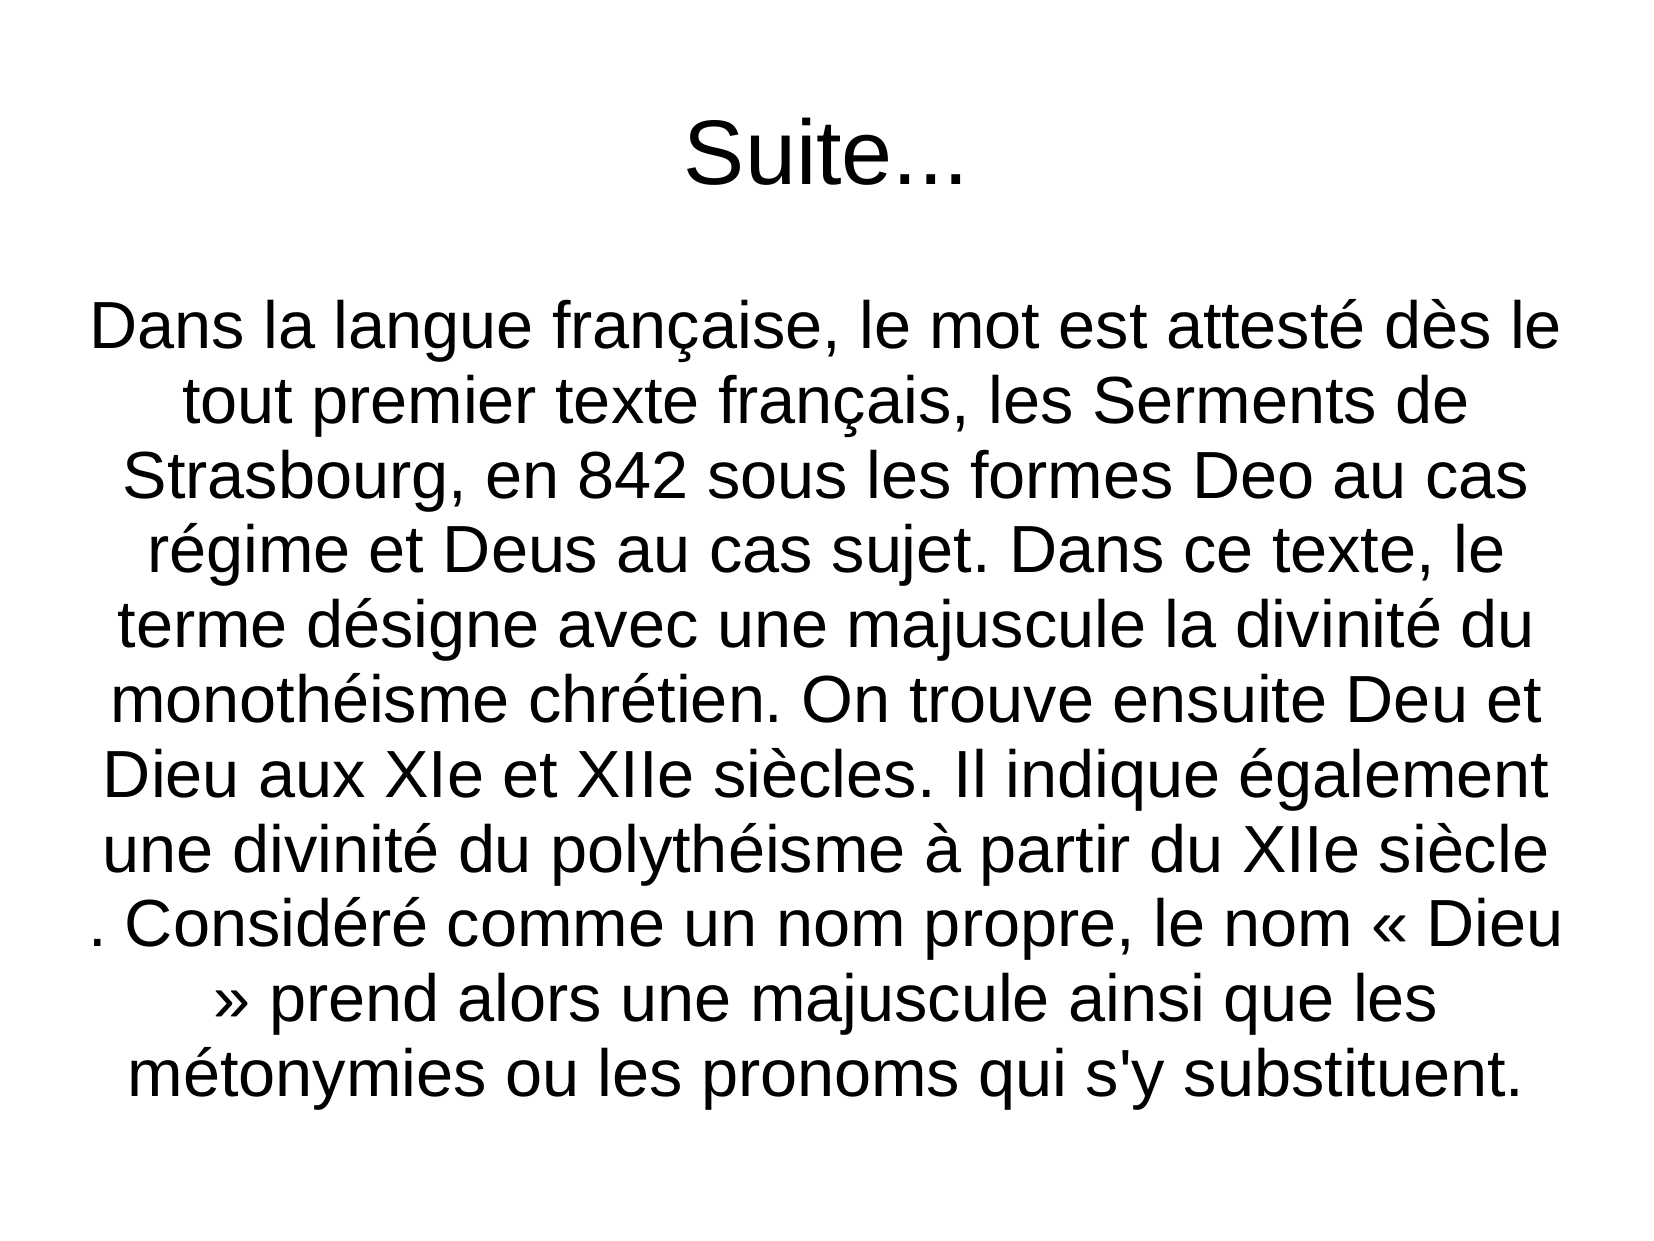

# Suite...
Dans la langue française, le mot est attesté dès le tout premier texte français, les Serments de Strasbourg, en 842 sous les formes Deo au cas régime et Deus au cas sujet. Dans ce texte, le terme désigne avec une majuscule la divinité du monothéisme chrétien. On trouve ensuite Deu et Dieu aux XIe et XIIe siècles. Il indique également une divinité du polythéisme à partir du XIIe siècle
. Considéré comme un nom propre, le nom « Dieu » prend alors une majuscule ainsi que les métonymies ou les pronoms qui s'y substituent.